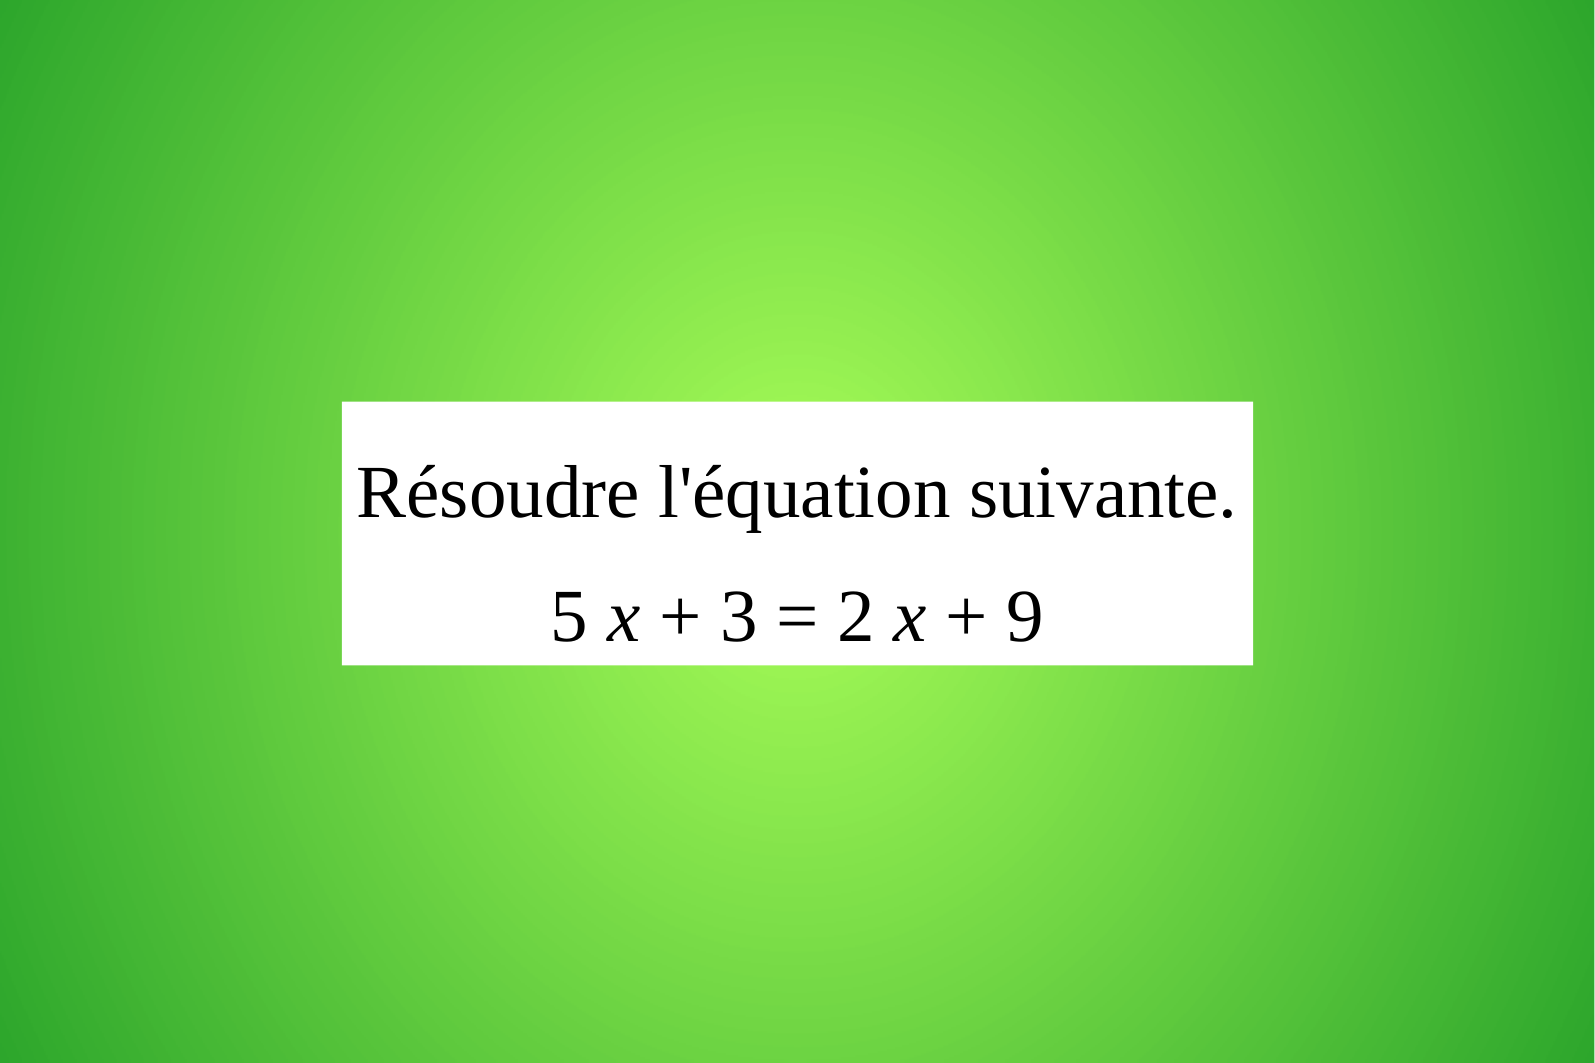

Résoudre l'équation suivante.
5 x + 3 = 2 x + 9